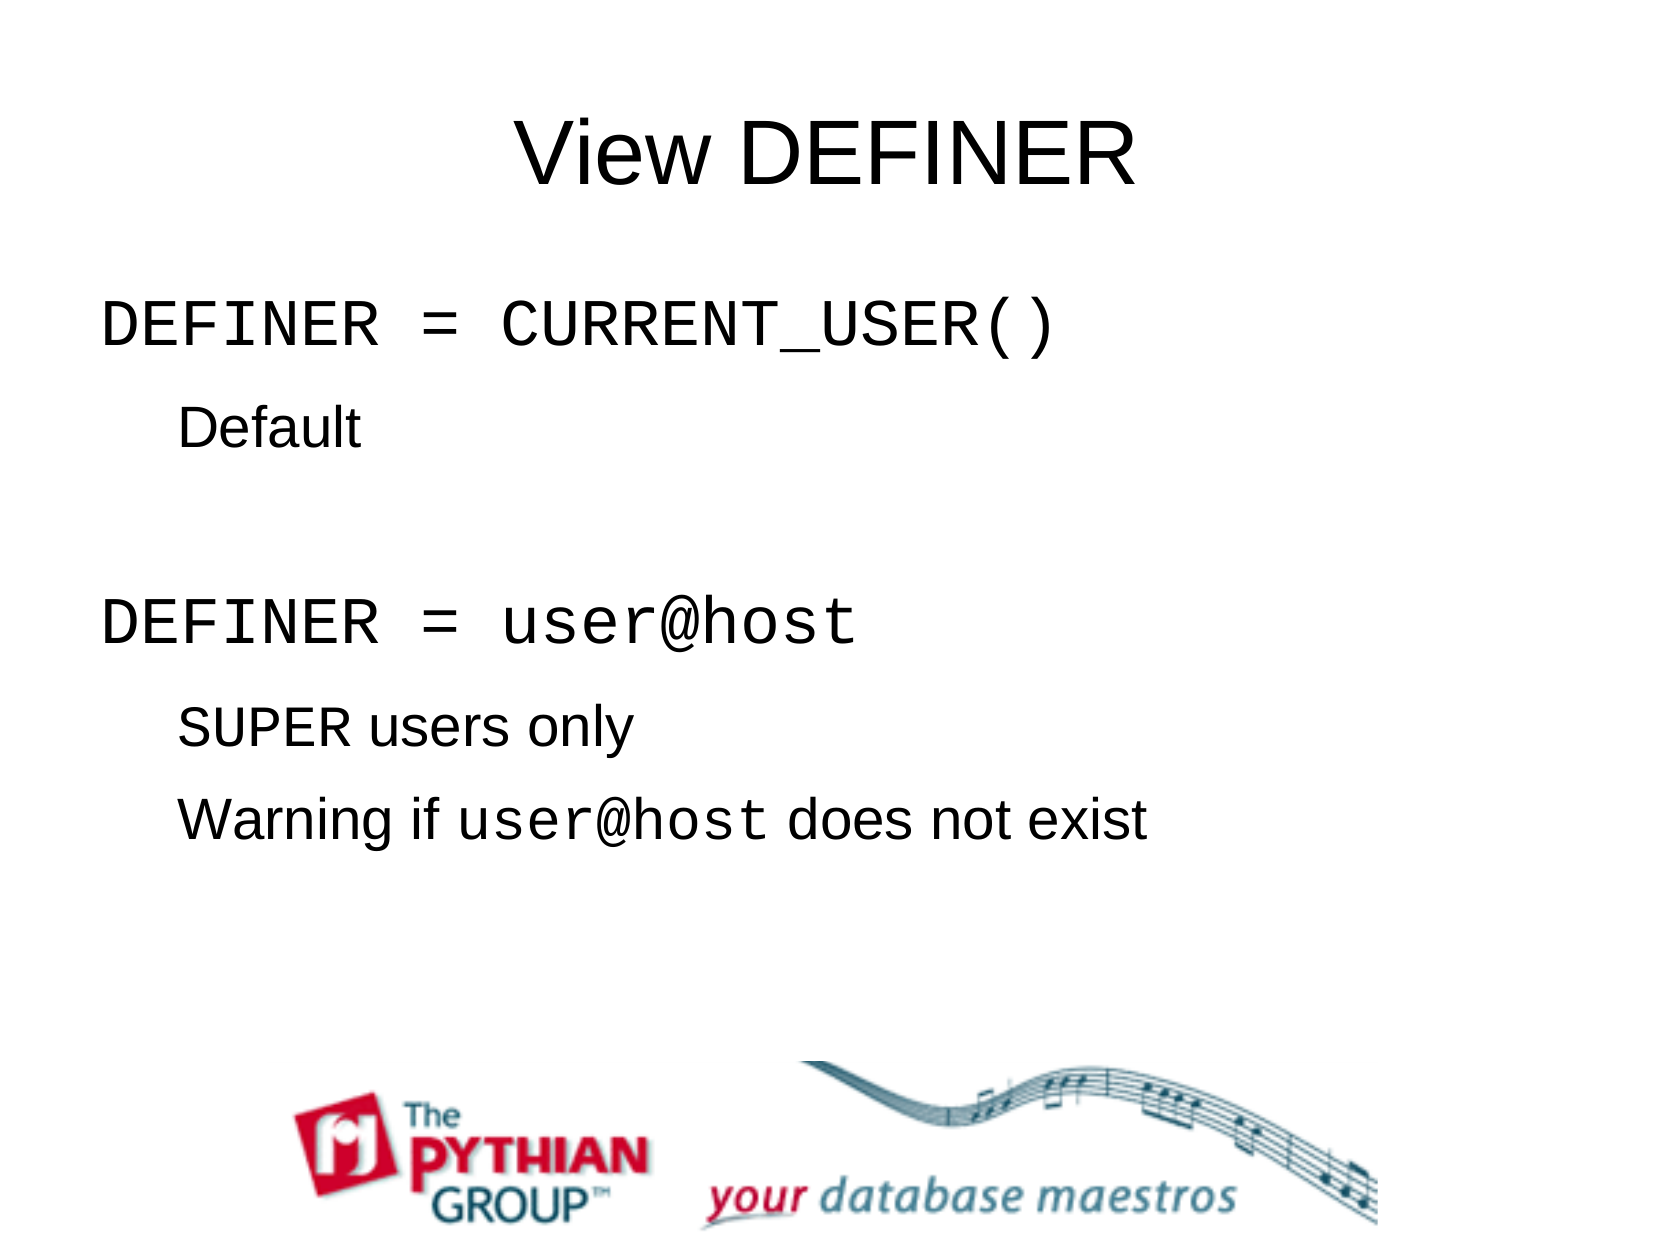

# View DEFINER
DEFINER = CURRENT_USER()
Default
DEFINER = user@host
SUPER users only
Warning if user@host does not exist